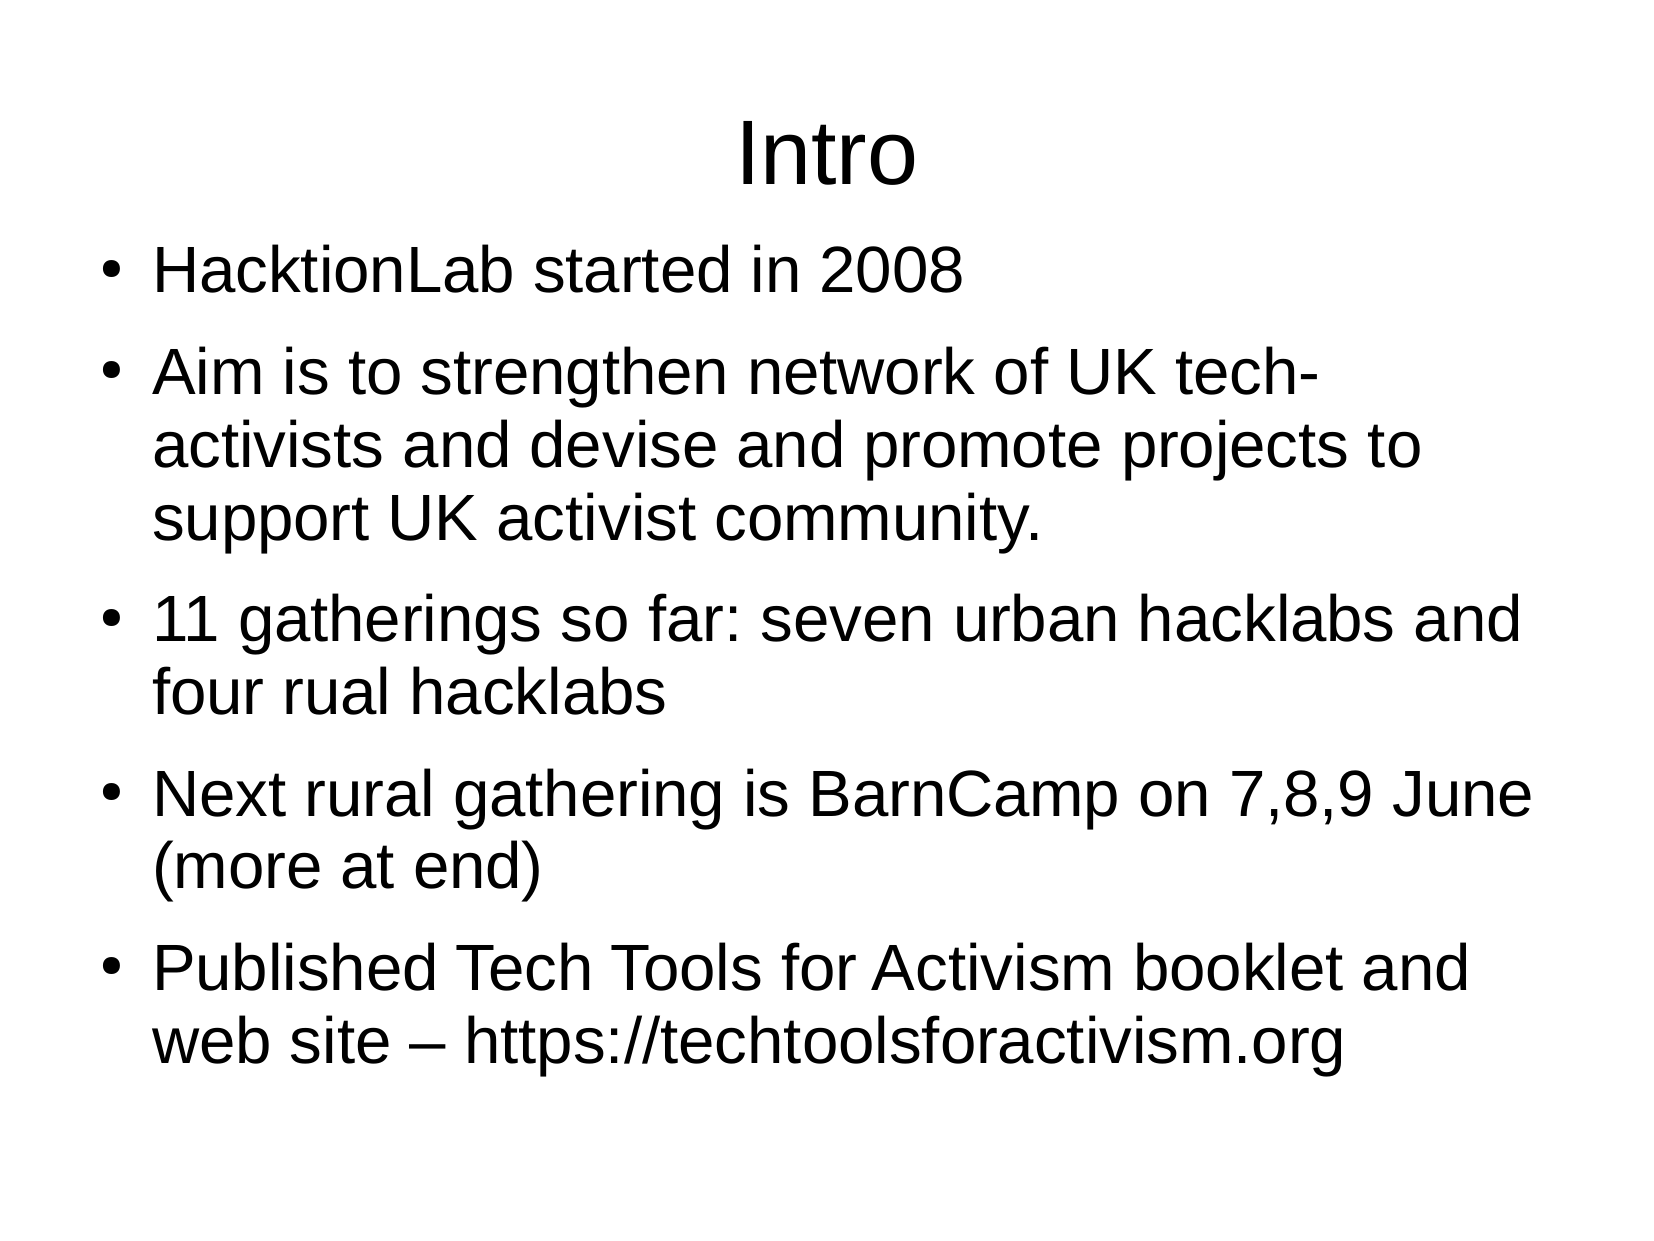

# Intro
HacktionLab started in 2008
Aim is to strengthen network of UK tech-activists and devise and promote projects to support UK activist community.
11 gatherings so far: seven urban hacklabs and four rual hacklabs
Next rural gathering is BarnCamp on 7,8,9 June
(more at end)
Published Tech Tools for Activism booklet and web site – https://techtoolsforactivism.org